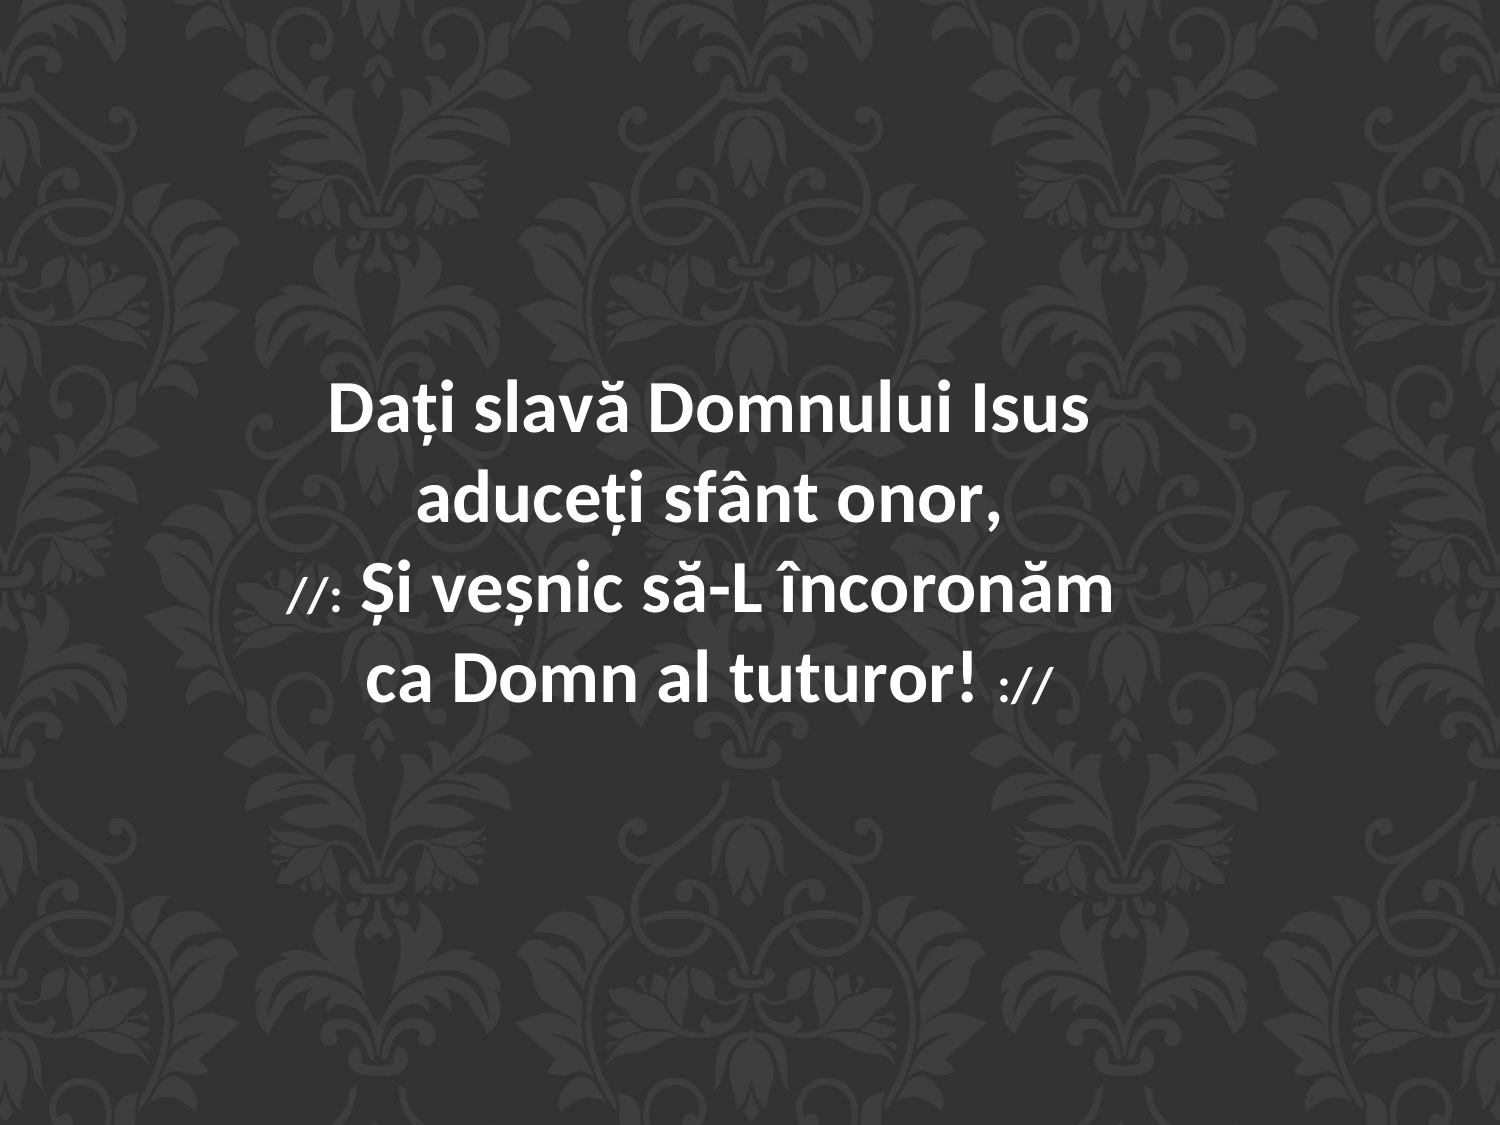

Daţi slavă Domnului Isus
aduceţi sfânt onor,
//: Şi veşnic să-L încoronăm
ca Domn al tuturor! ://